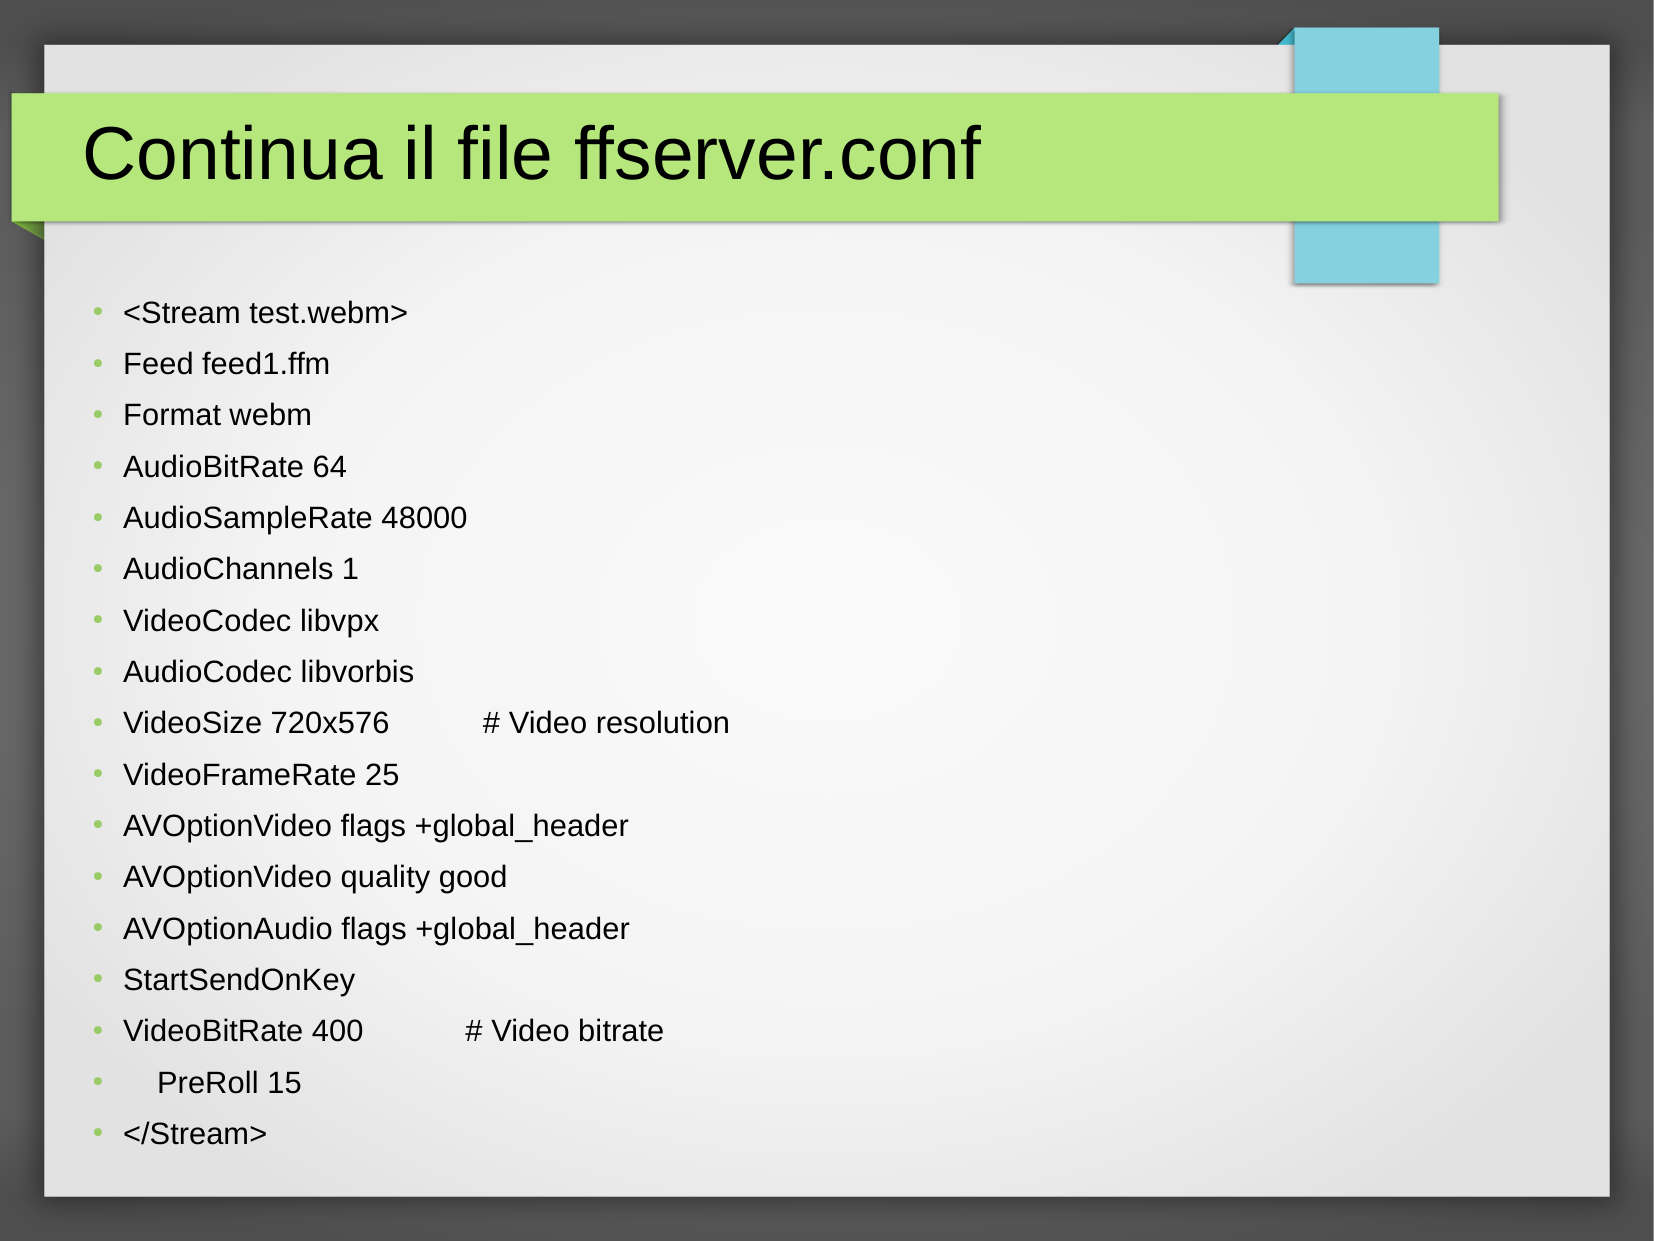

# Continua il file ffserver.conf
<Stream test.webm>
Feed feed1.ffm
Format webm
AudioBitRate 64
AudioSampleRate 48000
AudioChannels 1
VideoCodec libvpx
AudioCodec libvorbis
VideoSize 720x576 # Video resolution
VideoFrameRate 25
AVOptionVideo flags +global_header
AVOptionVideo quality good
AVOptionAudio flags +global_header
StartSendOnKey
VideoBitRate 400 # Video bitrate
 PreRoll 15
</Stream>